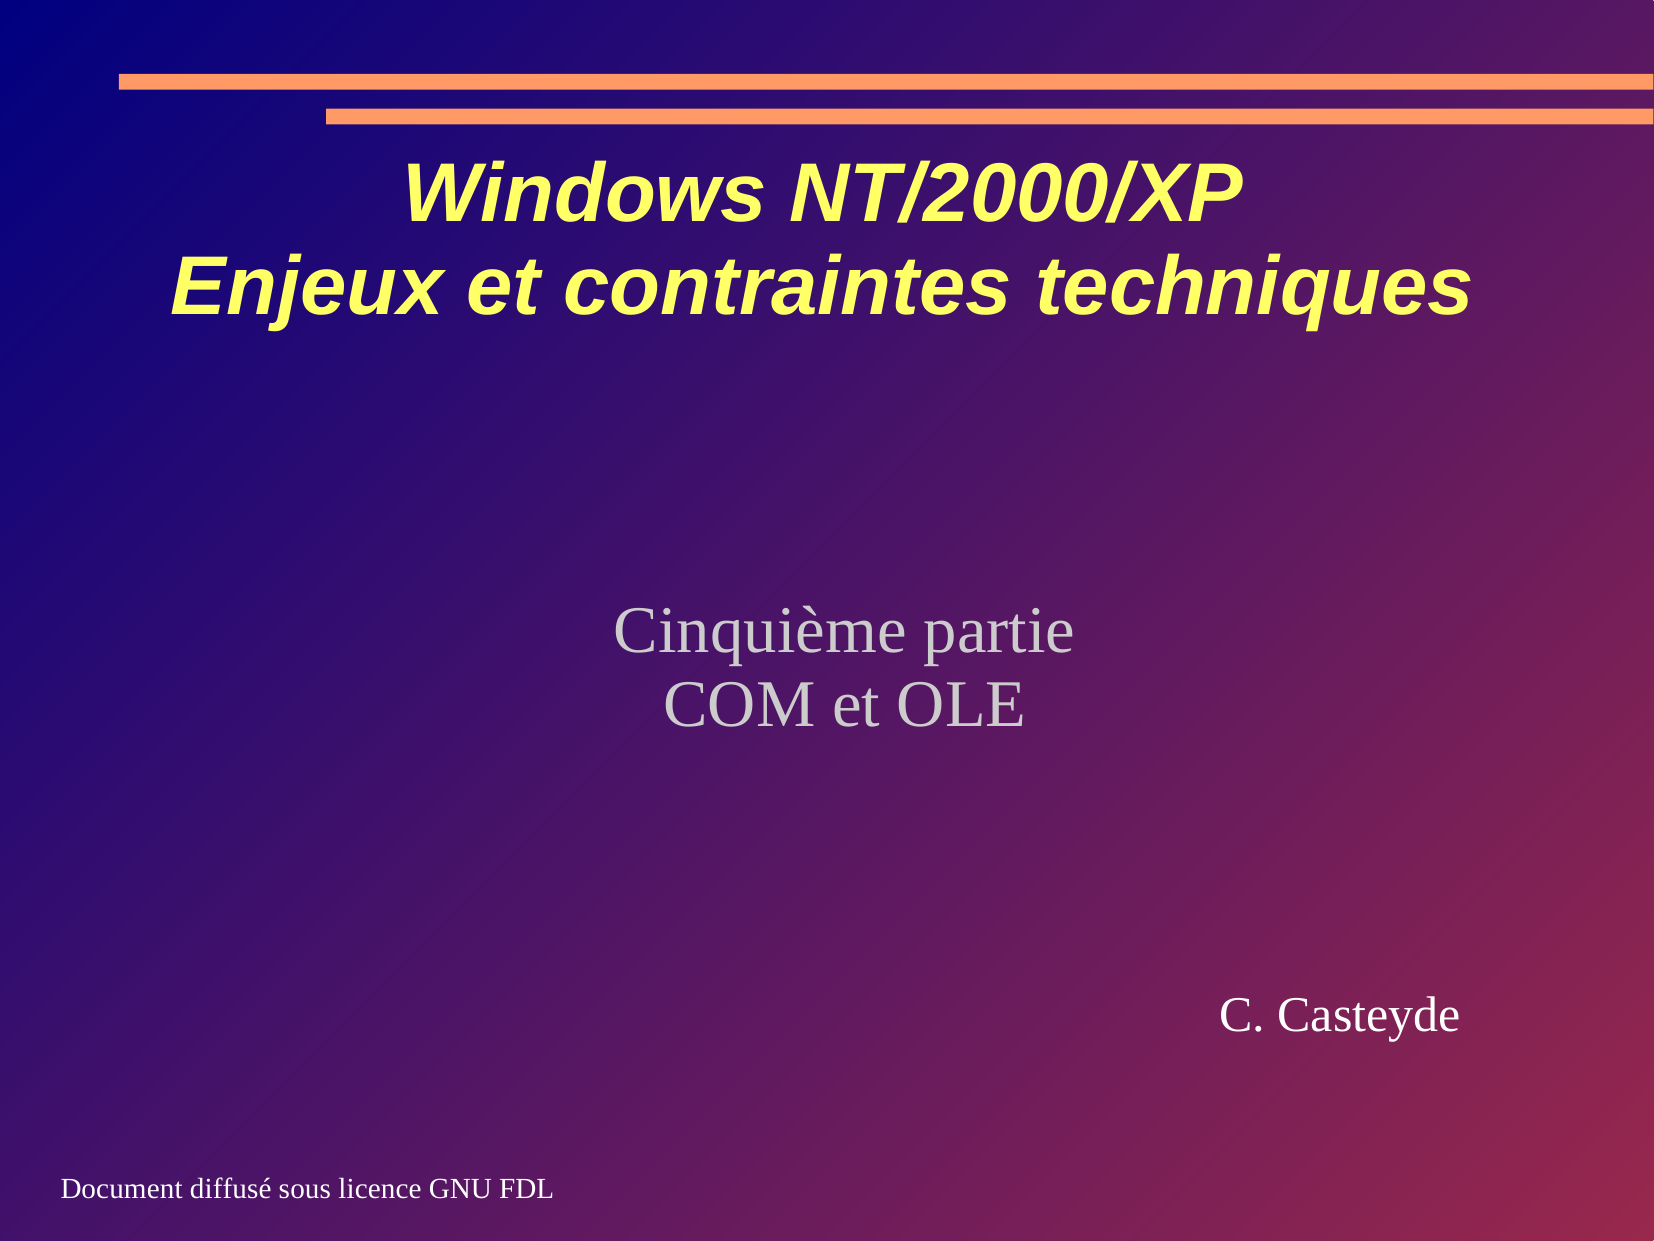

# Windows NT/2000/XP Enjeux et contraintes techniques
Cinquième partie
COM et OLE
C. Casteyde
Document diffusé sous licence GNU FDL